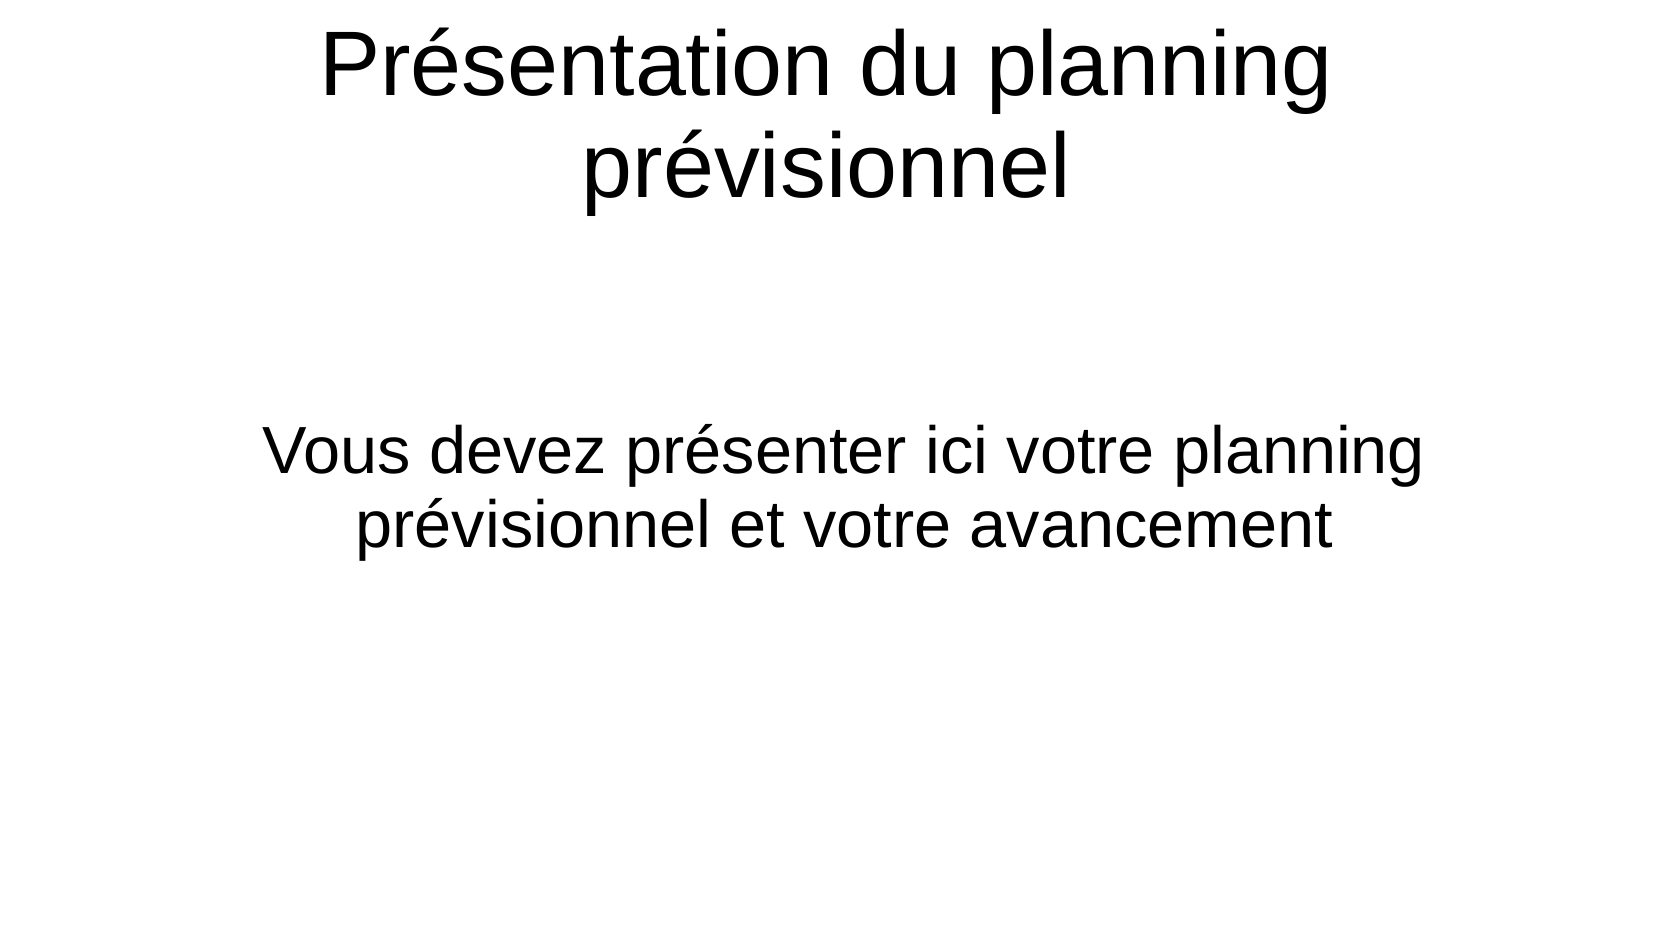

# Présentation du planning prévisionnel
Vous devez présenter ici votre planning prévisionnel et votre avancement